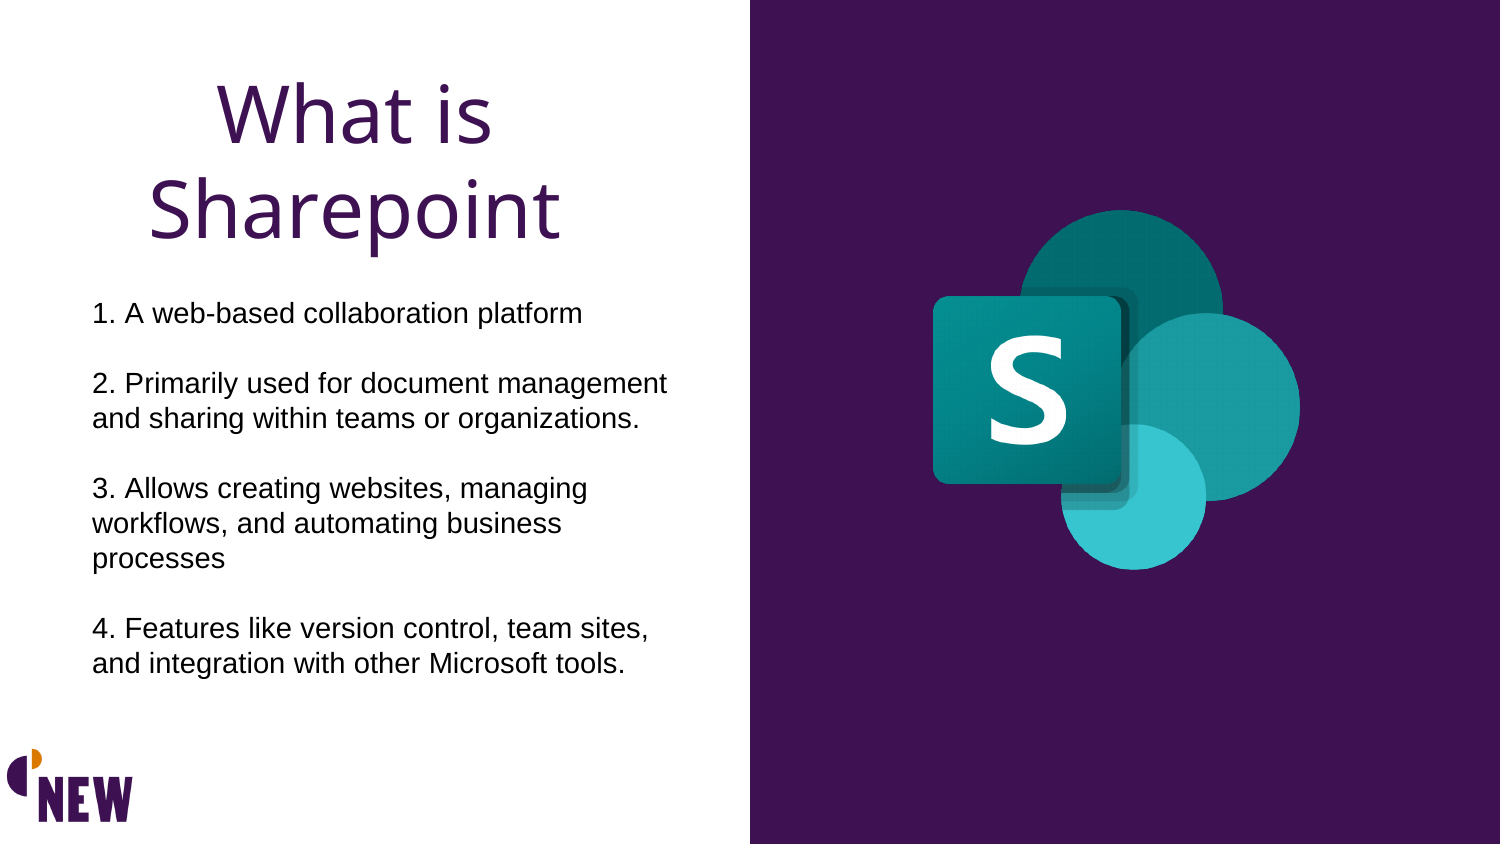

# What is Sharepoint
1. A web-based collaboration platform
2. Primarily used for document management and sharing within teams or organizations.
3. Allows creating websites, managing workflows, and automating business processes
4. Features like version control, team sites, and integration with other Microsoft tools.